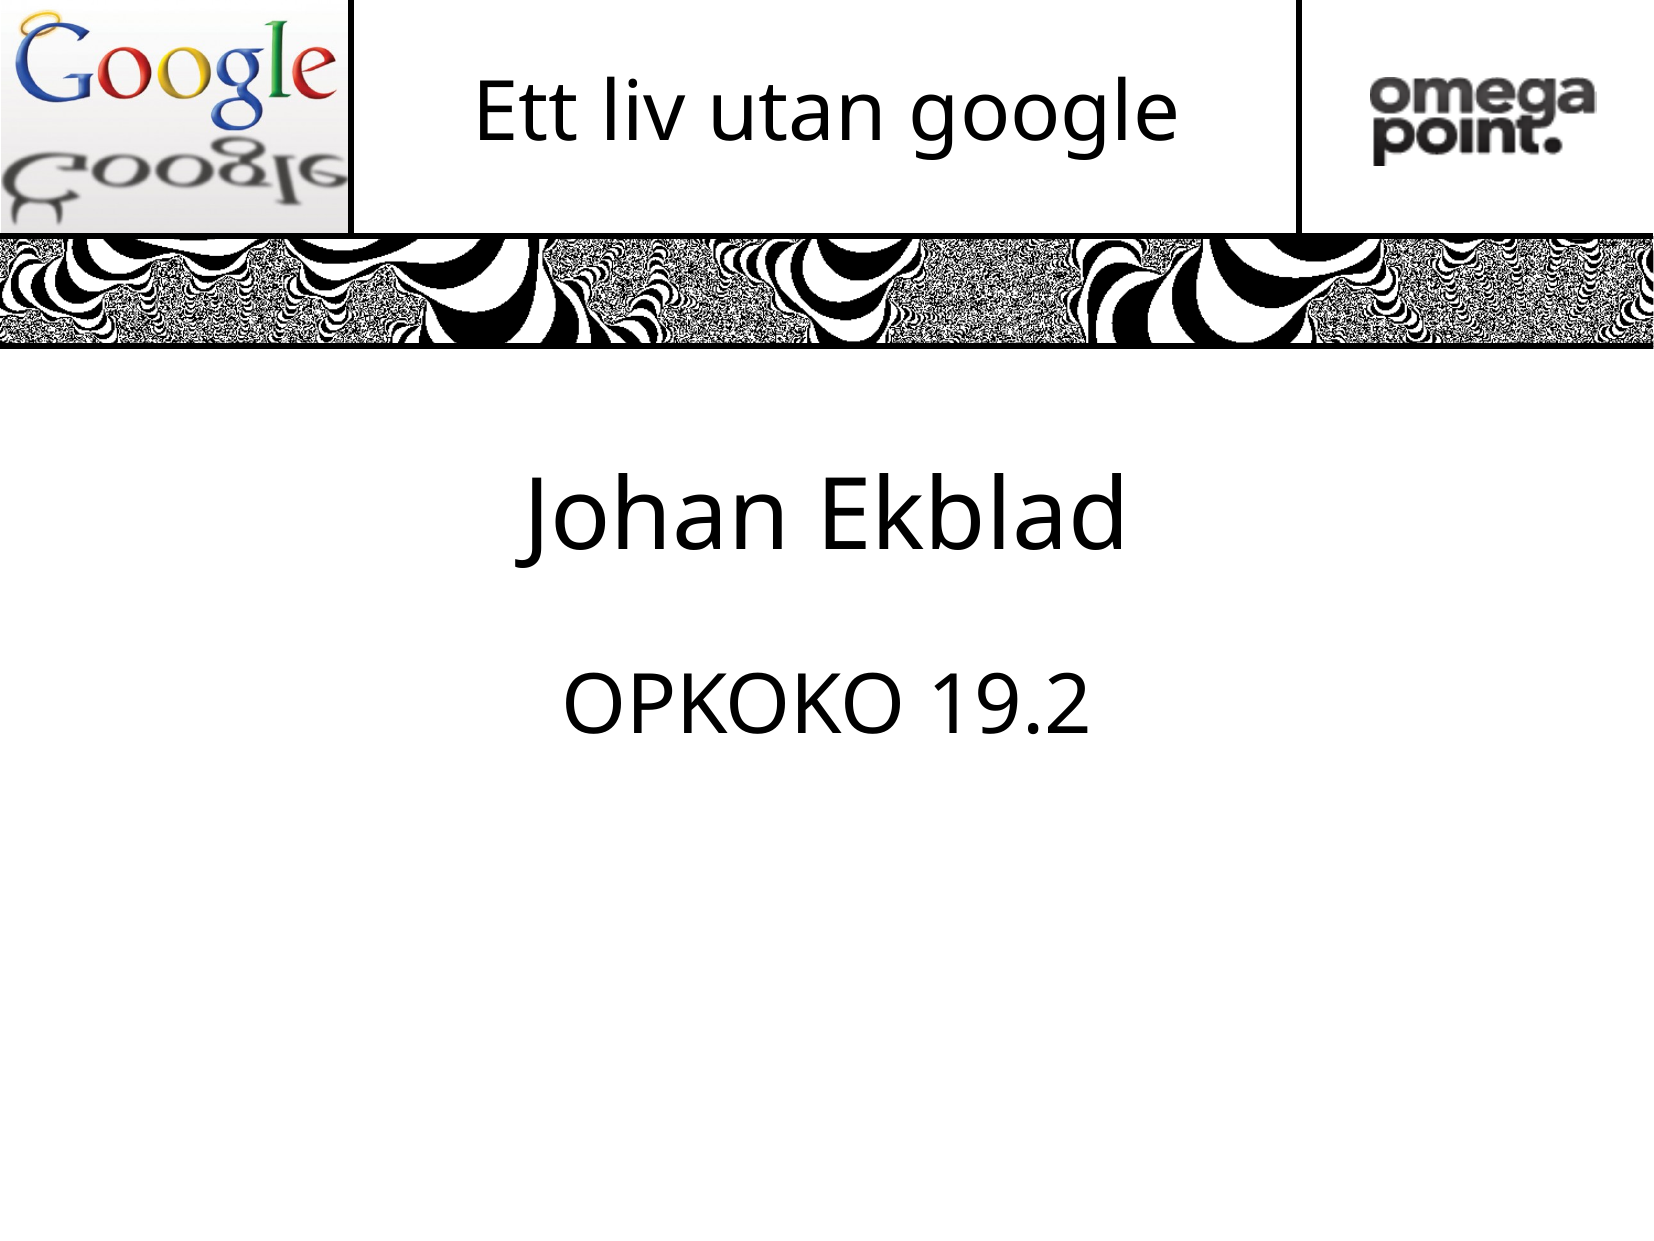

Ett liv utan google
Johan Ekblad
OPKOKO 19.2